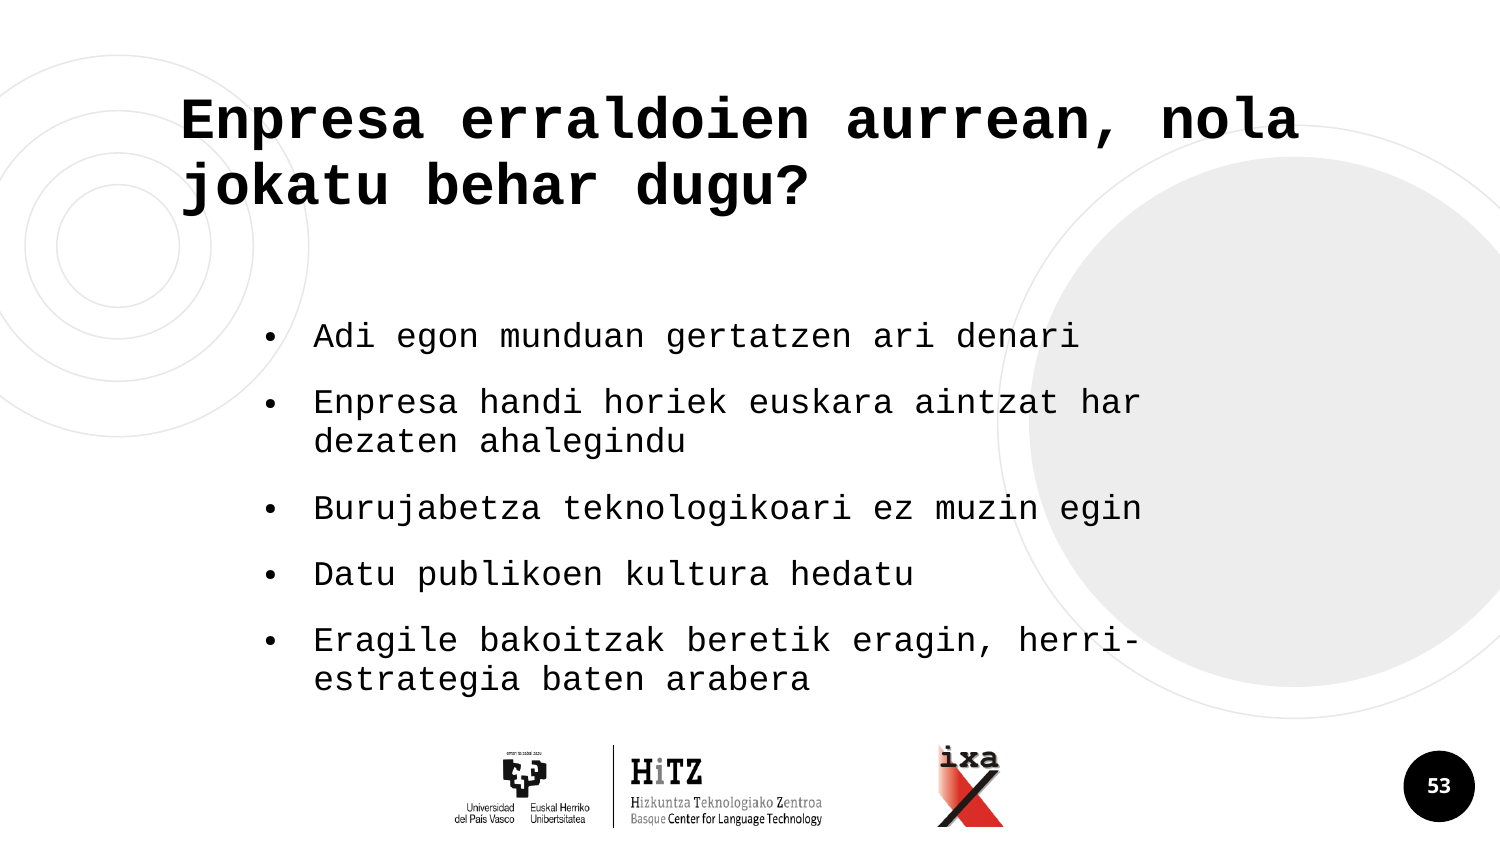

Enpresa erraldoien aurrean, nola jokatu behar dugu?
# Adi egon munduan gertatzen ari denari
Enpresa handi horiek euskara aintzat har dezaten ahalegindu
Burujabetza teknologikoari ez muzin egin
Datu publikoen kultura hedatu
Eragile bakoitzak beretik eragin, herri-estrategia baten arabera